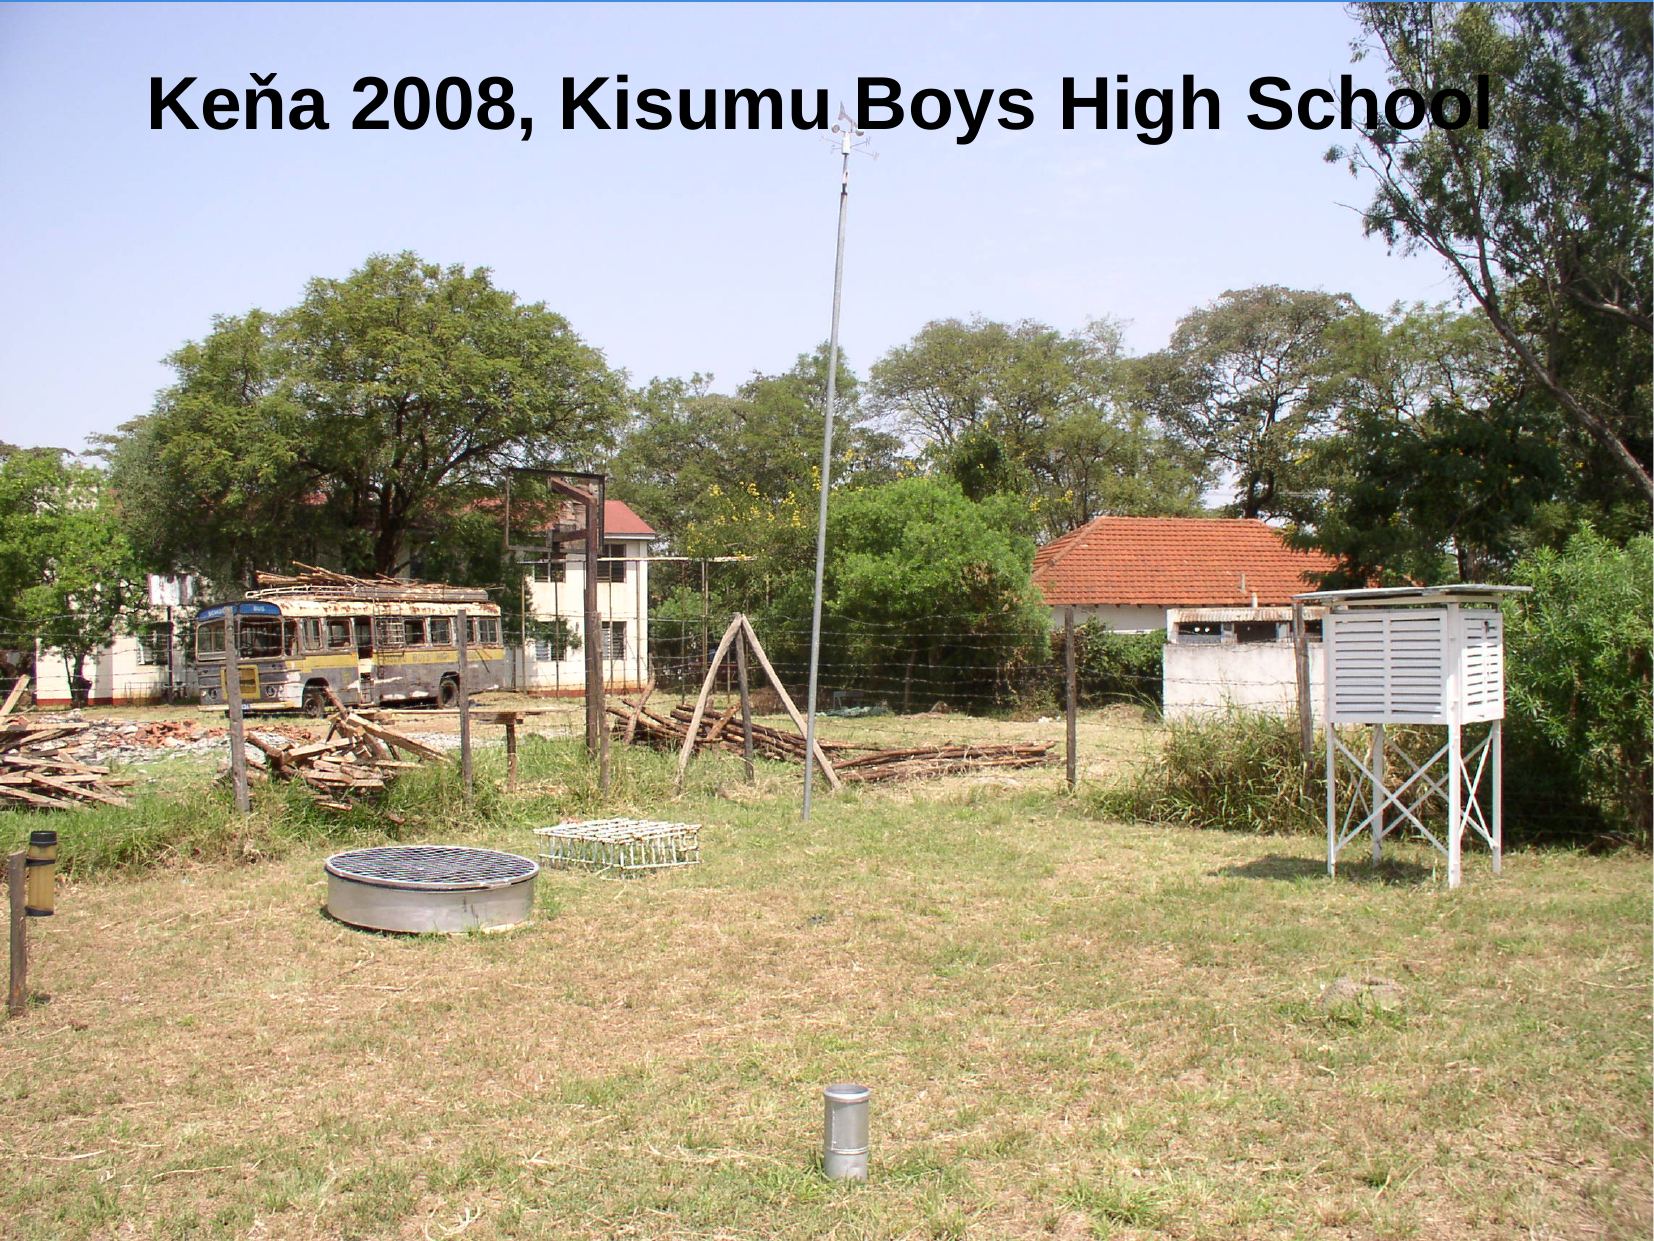

# Keňa 2008, Kisumu Boys High School